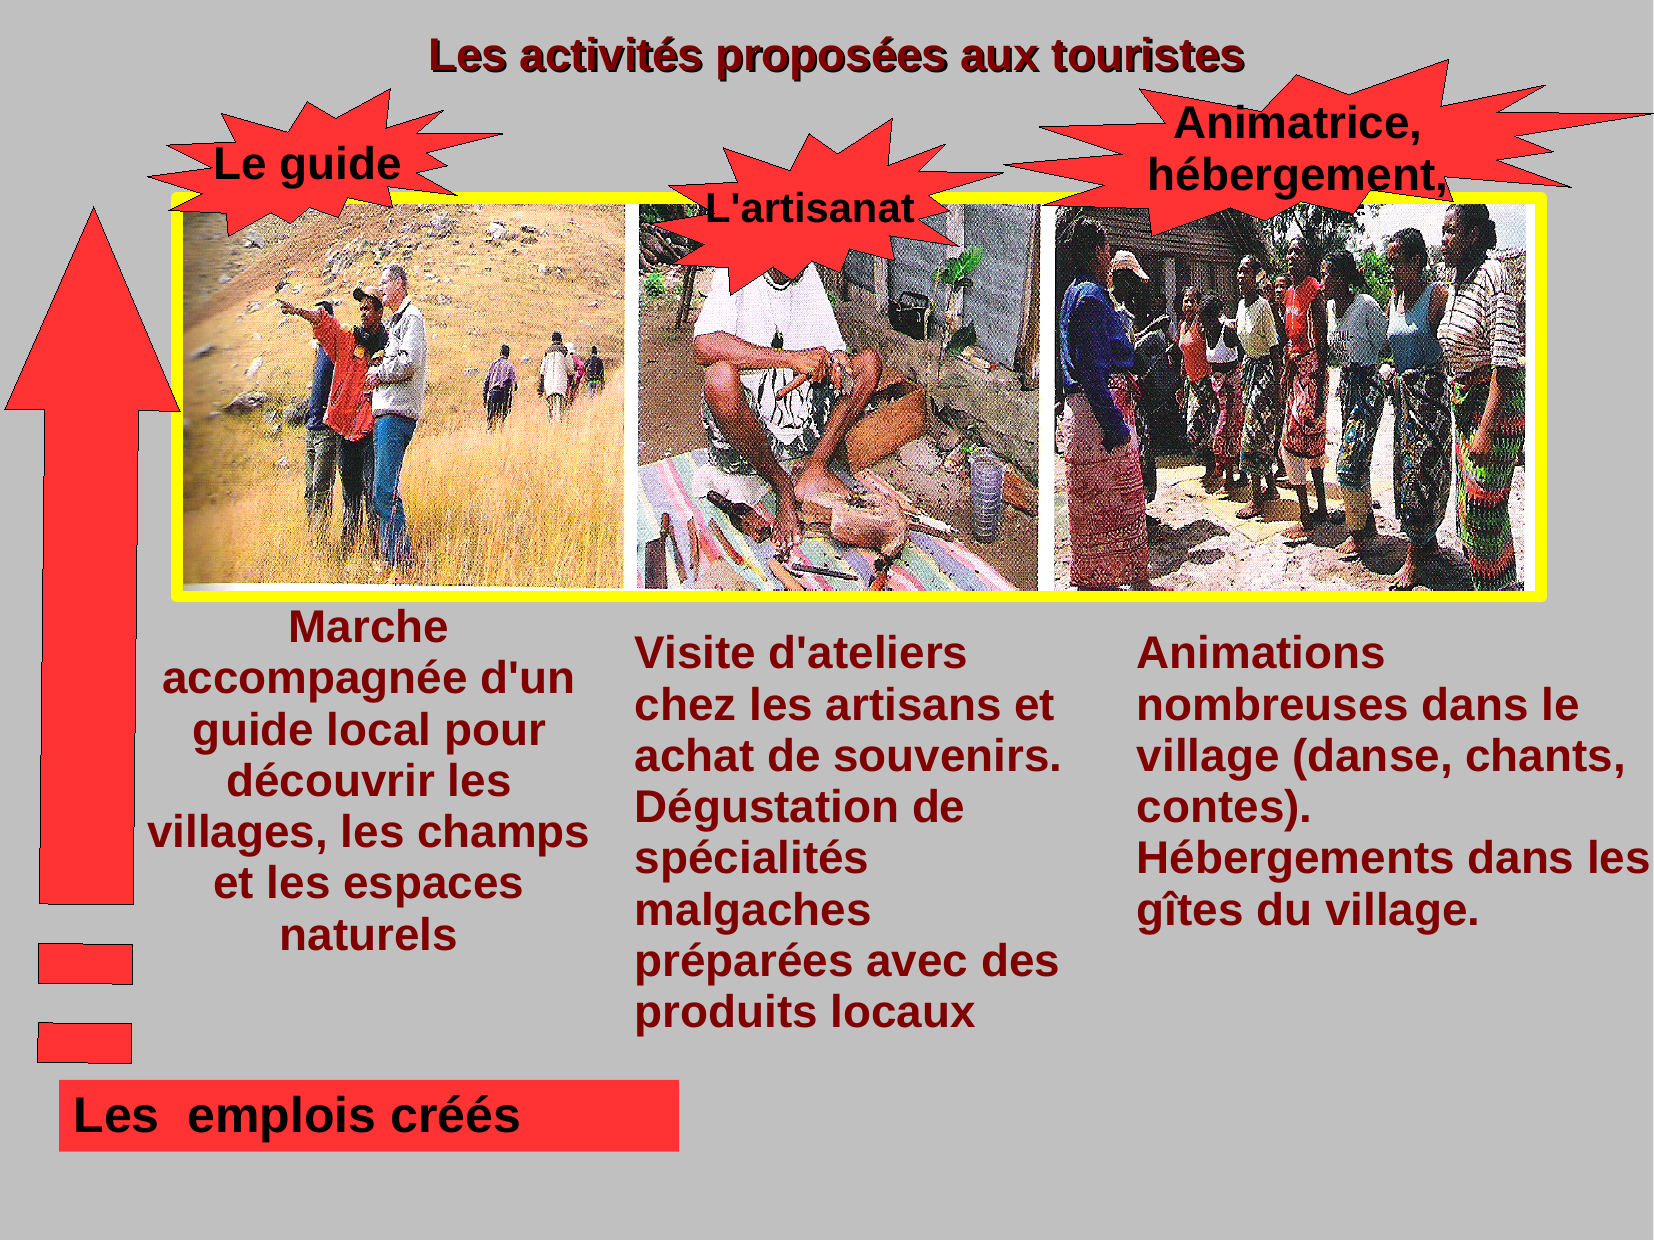

Les activités proposées aux touristes
Animatrice,
hébergement,
Le guide
L'artisanat
Marche accompagnée d'un guide local pour découvrir les villages, les champs et les espaces naturels
Visite d'ateliers chez les artisans et achat de souvenirs.
Dégustation de spécialités malgaches préparées avec des produits locaux
Animations nombreuses dans le village (danse, chants, contes).
Hébergements dans les gîtes du village.
Les emplois créés